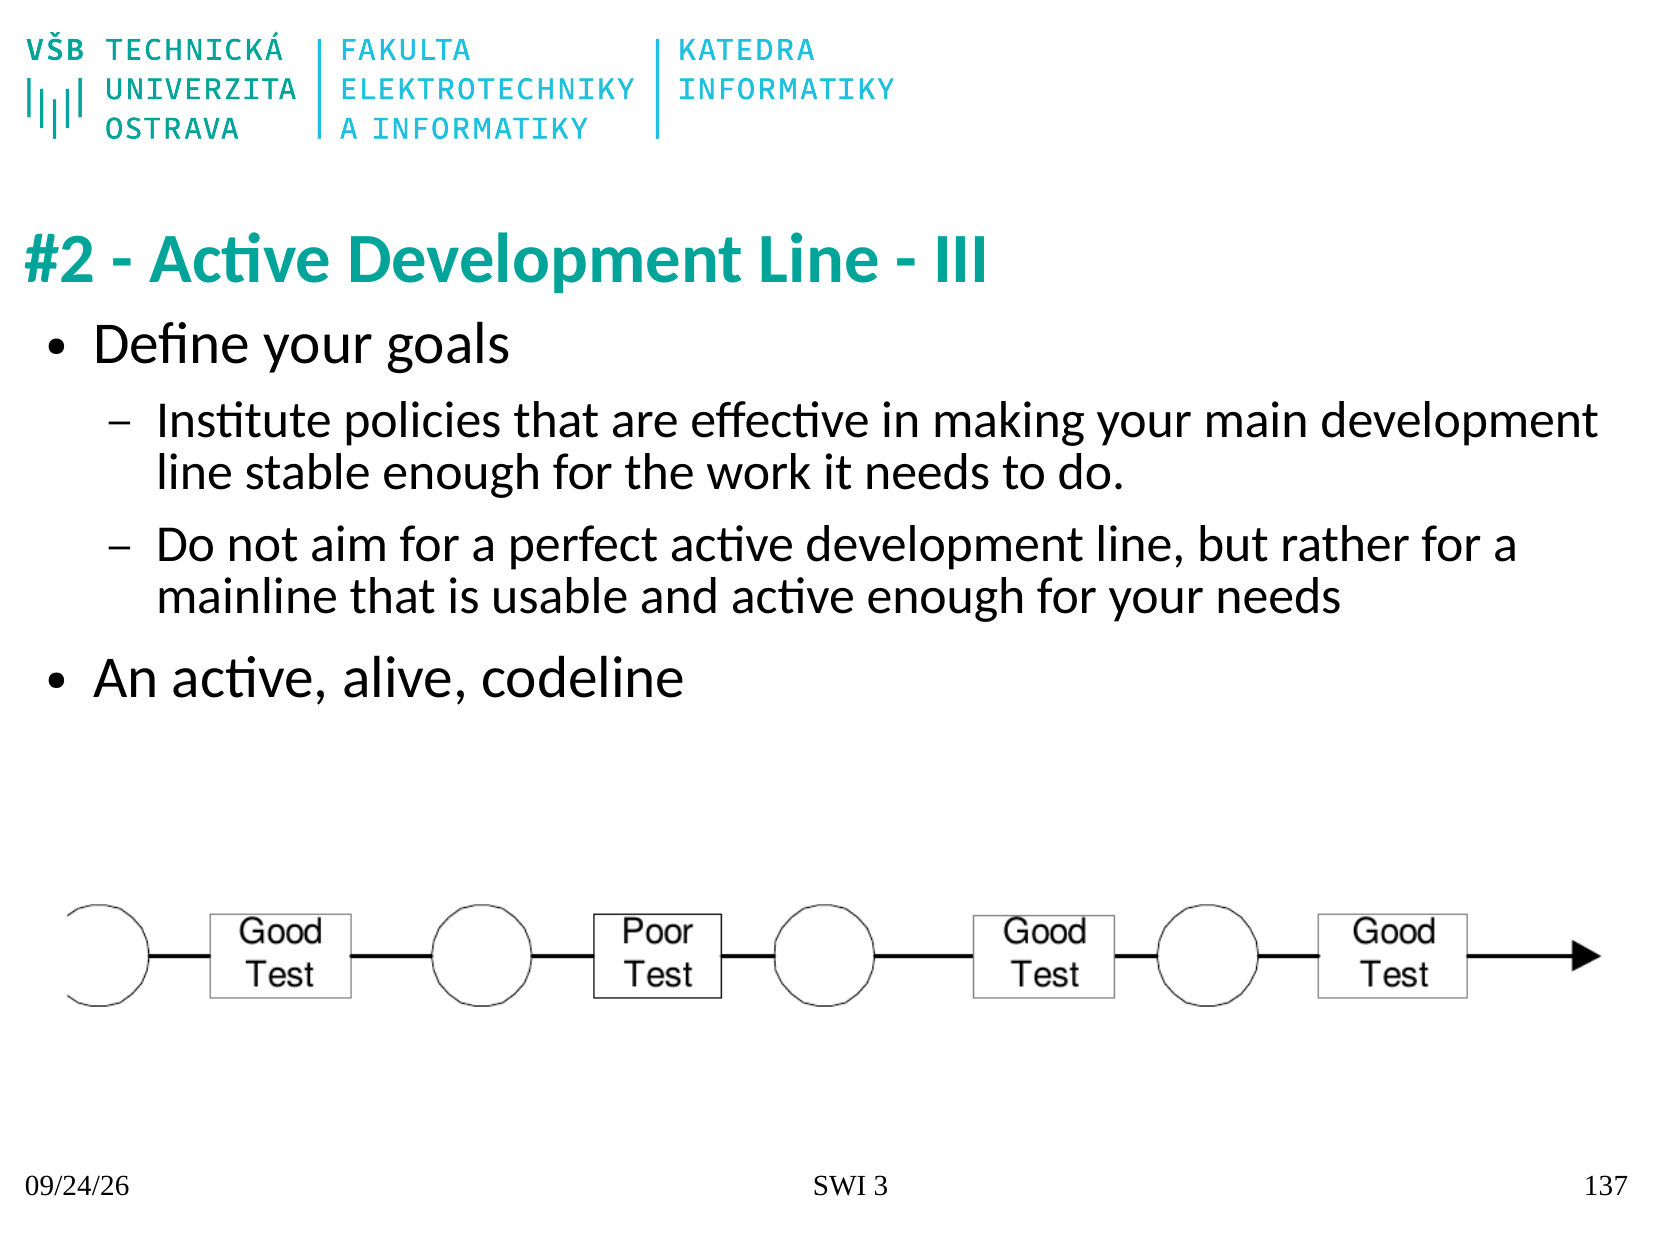

# #2 - Active Development Line - III
Define your goals
Institute policies that are effective in making your main development line stable enough for the work it needs to do.
Do not aim for a perfect active development line, but rather for a mainline that is usable and active enough for your needs
An active, alive, codeline
SWI 3
137